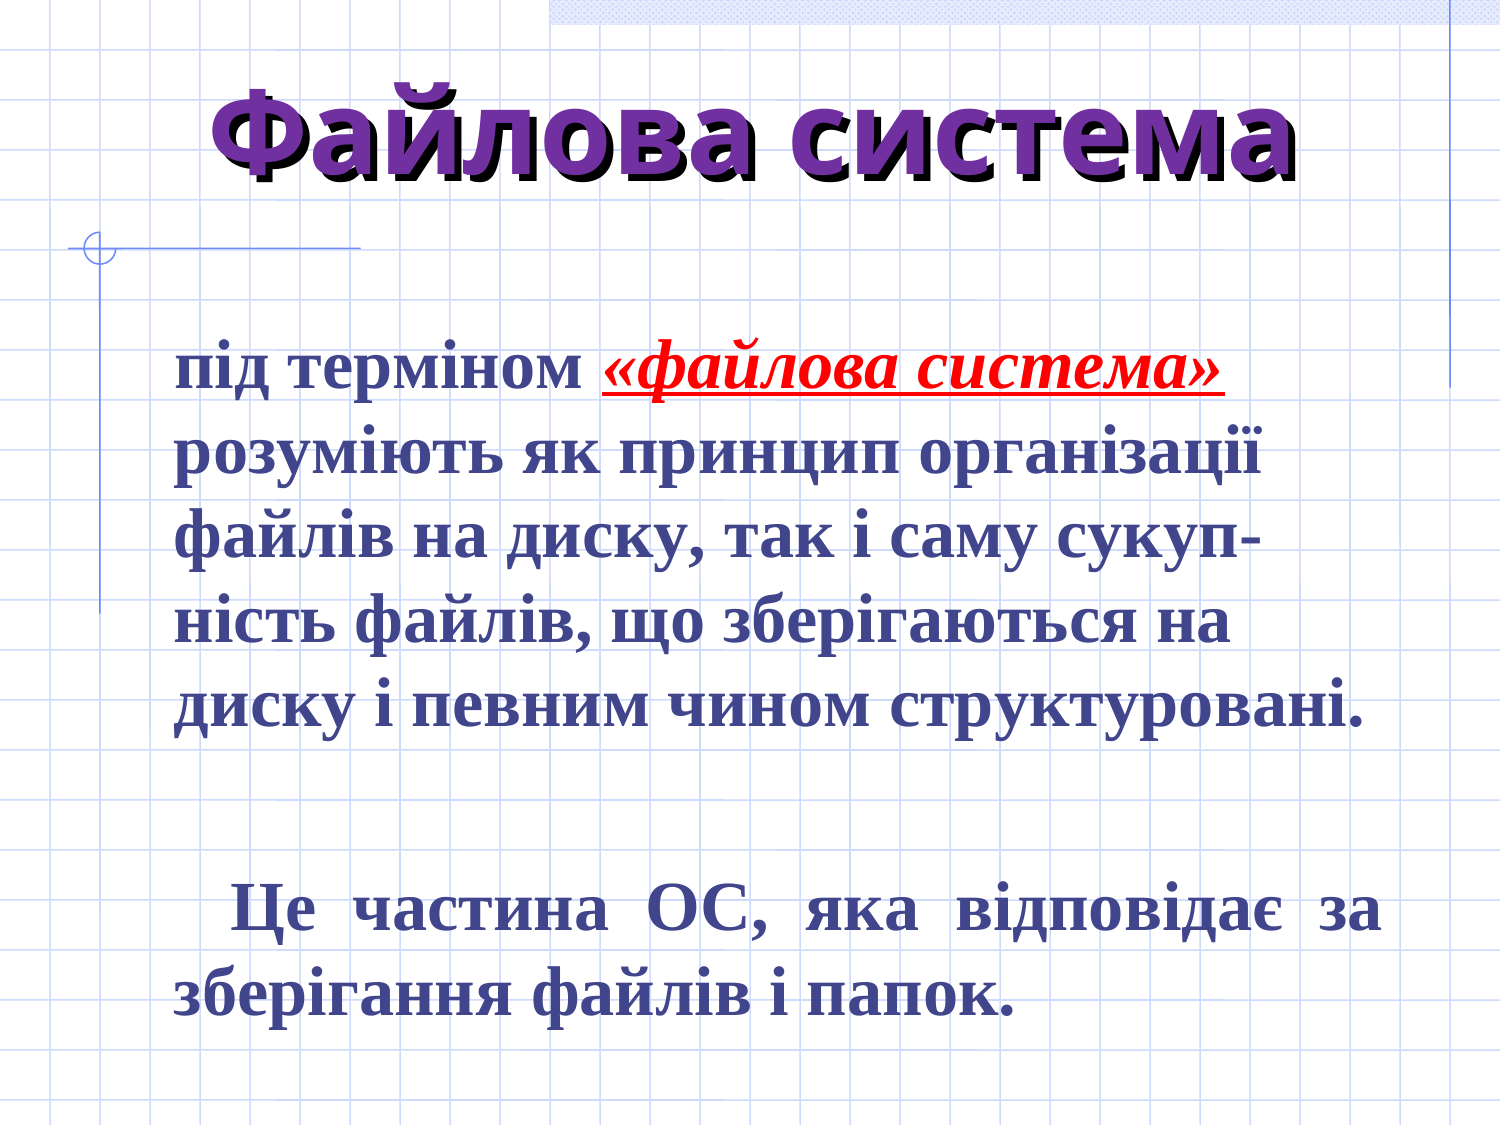

# Файлова система
 під терміном «файлова система» розуміють як принцип організації файлів на диску, так і саму сукуп-ність файлів, що зберігаються на диску і певним чином структуровані.
 Це частина ОС, яка відповідає за зберігання файлів і папок.